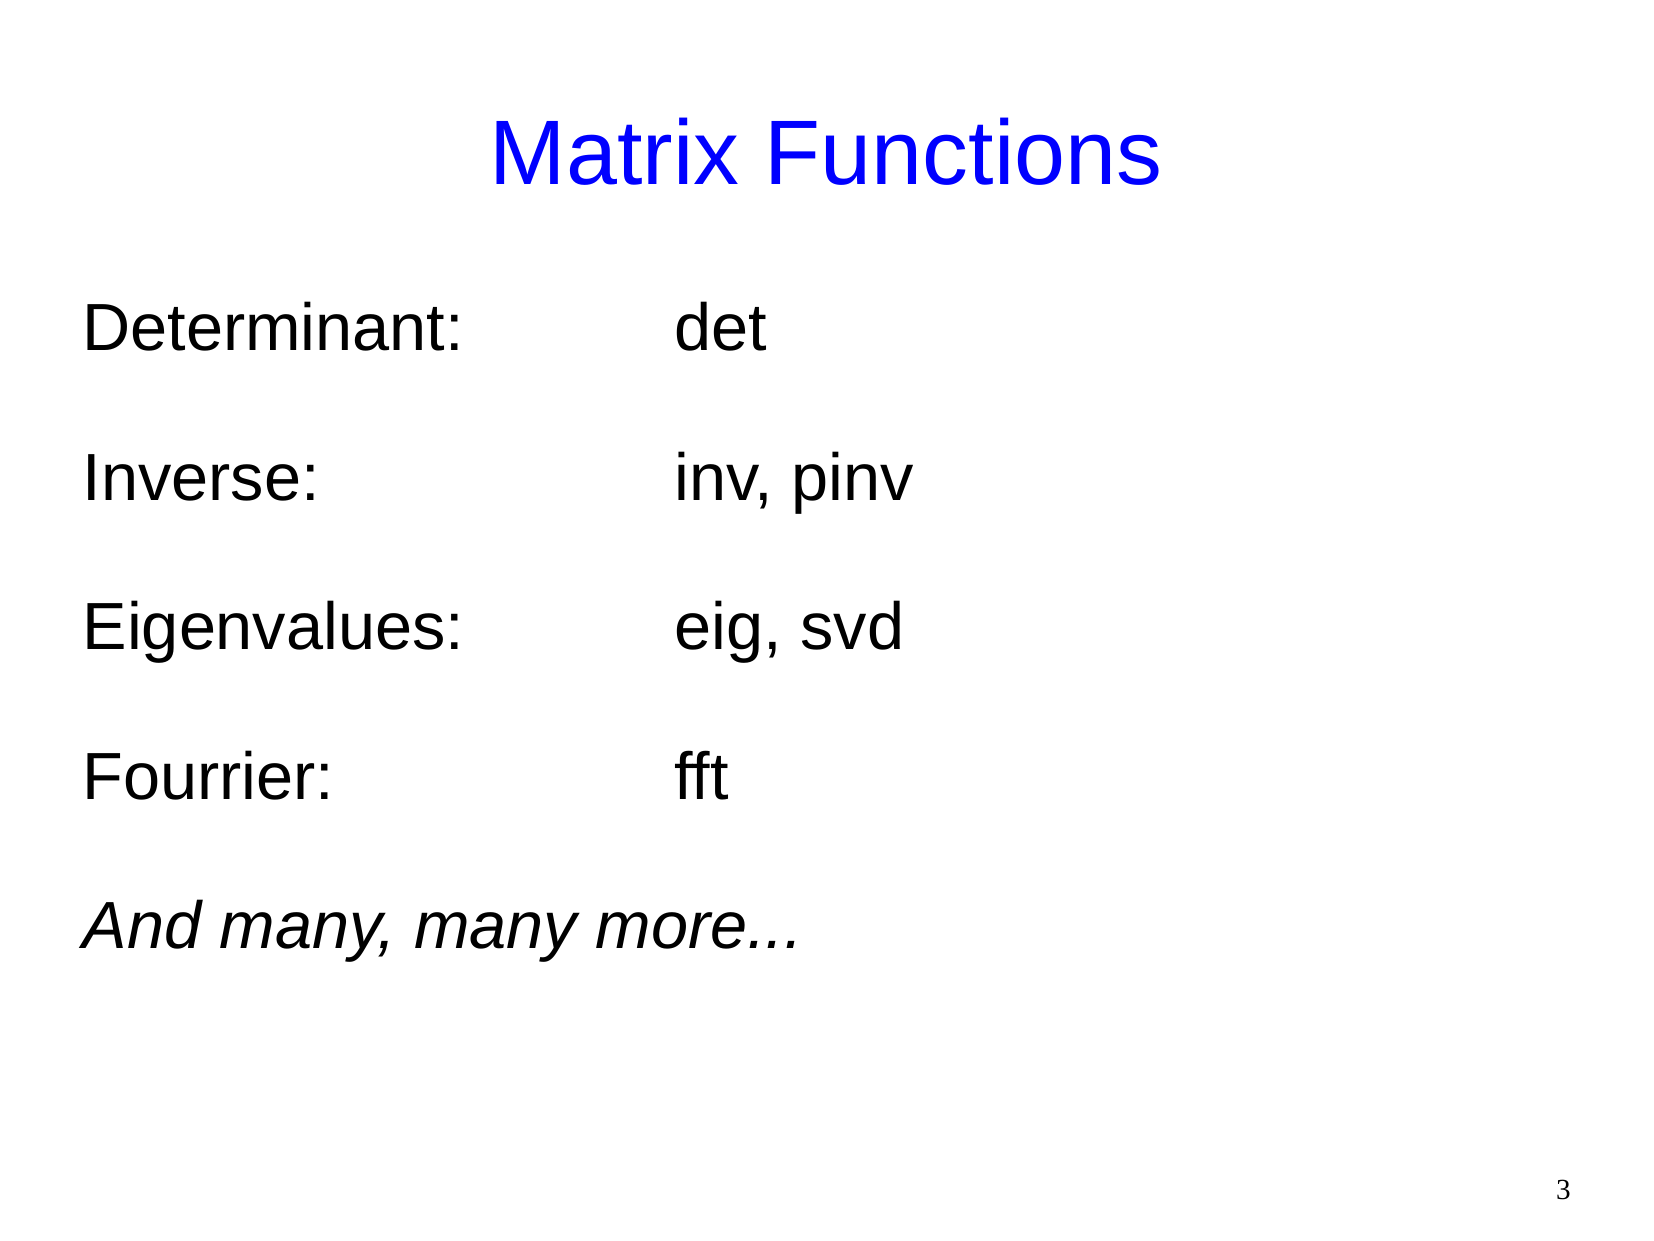

# Matrix Functions
Determinant:	det
Inverse:	inv, pinv
Eigenvalues:	eig, svd
Fourrier:	fft
And many, many more...
3